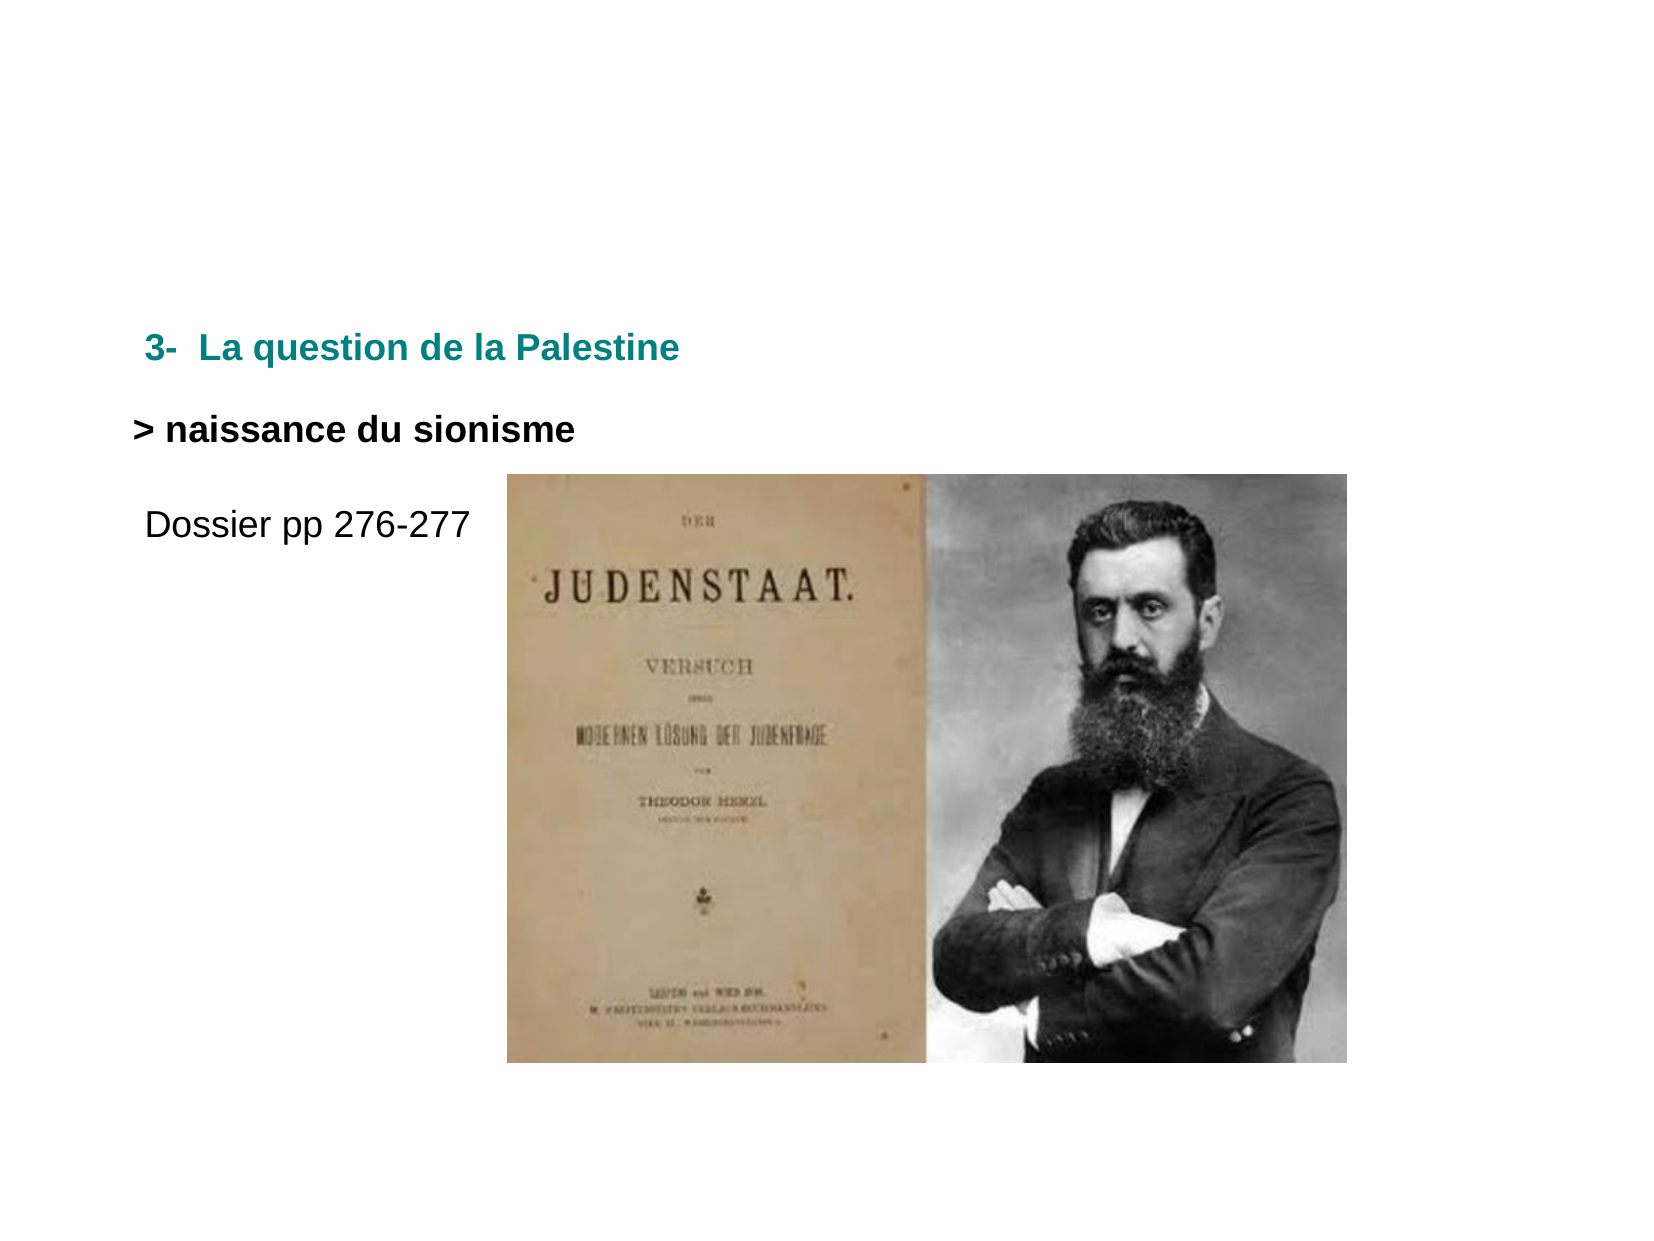

3- La question de la Palestine
> naissance du sionisme
Dossier pp 276-277